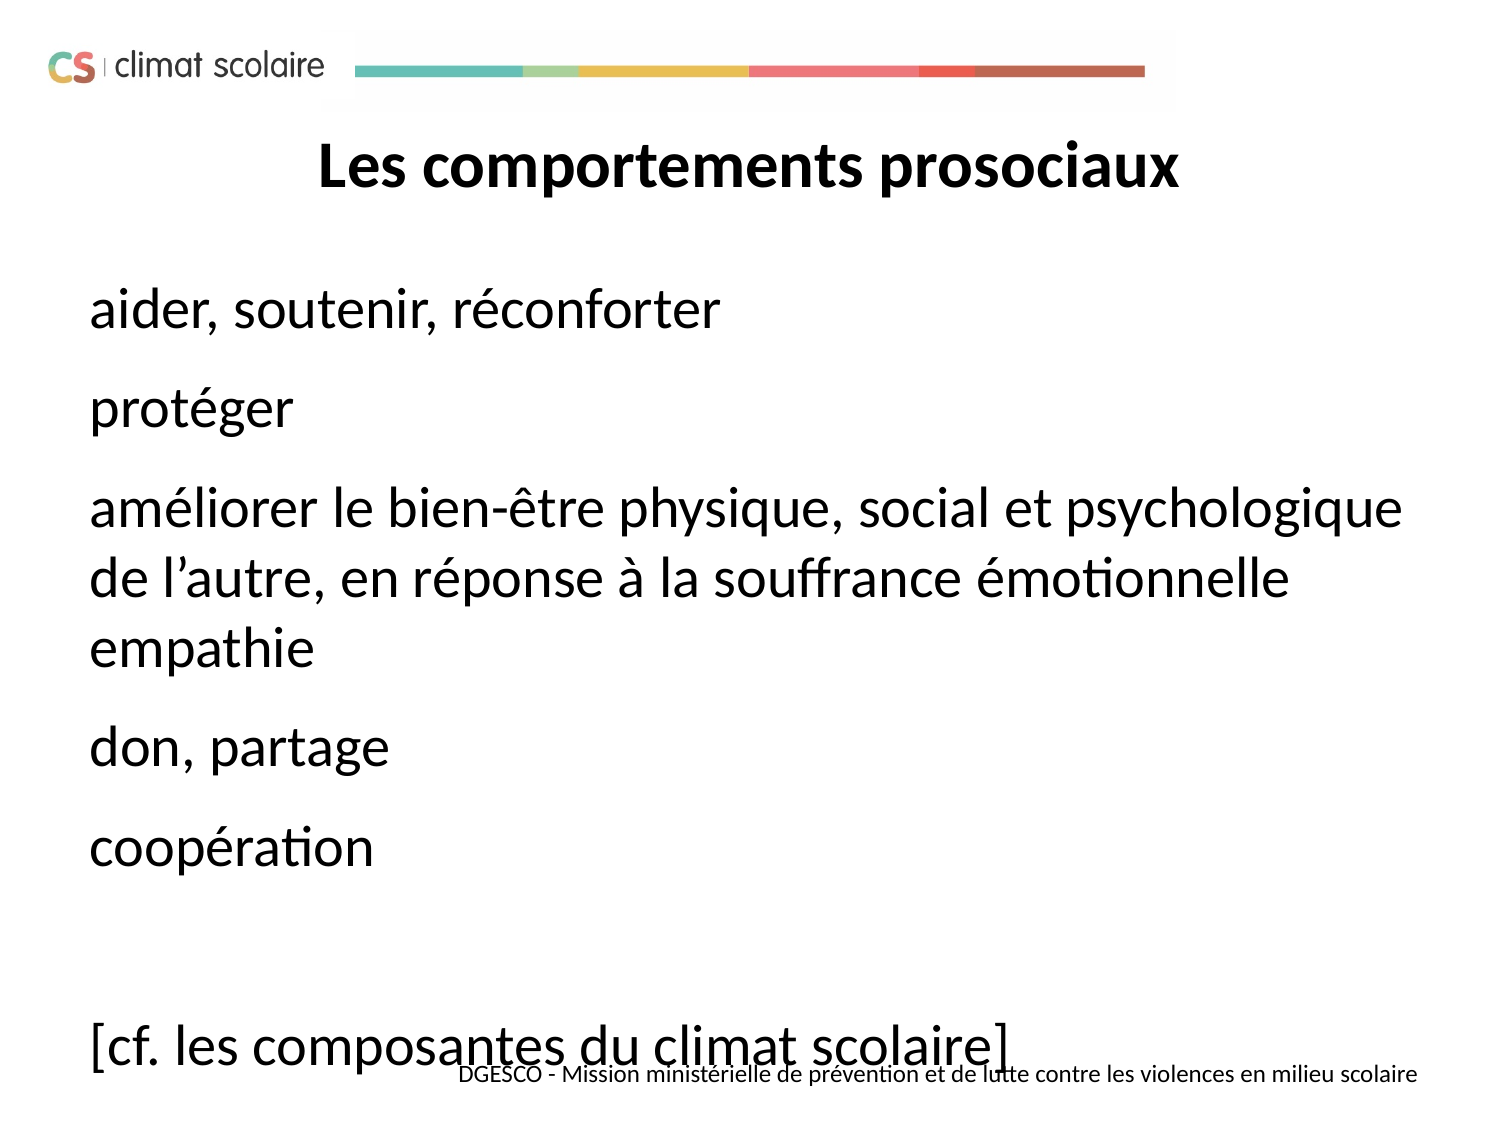

# Les comportements prosociaux
aider, soutenir, réconforter
protéger
améliorer le bien-être physique, social et psychologique de l’autre, en réponse à la souffrance émotionnelle empathie
don, partage
coopération
[cf. les composantes du climat scolaire]